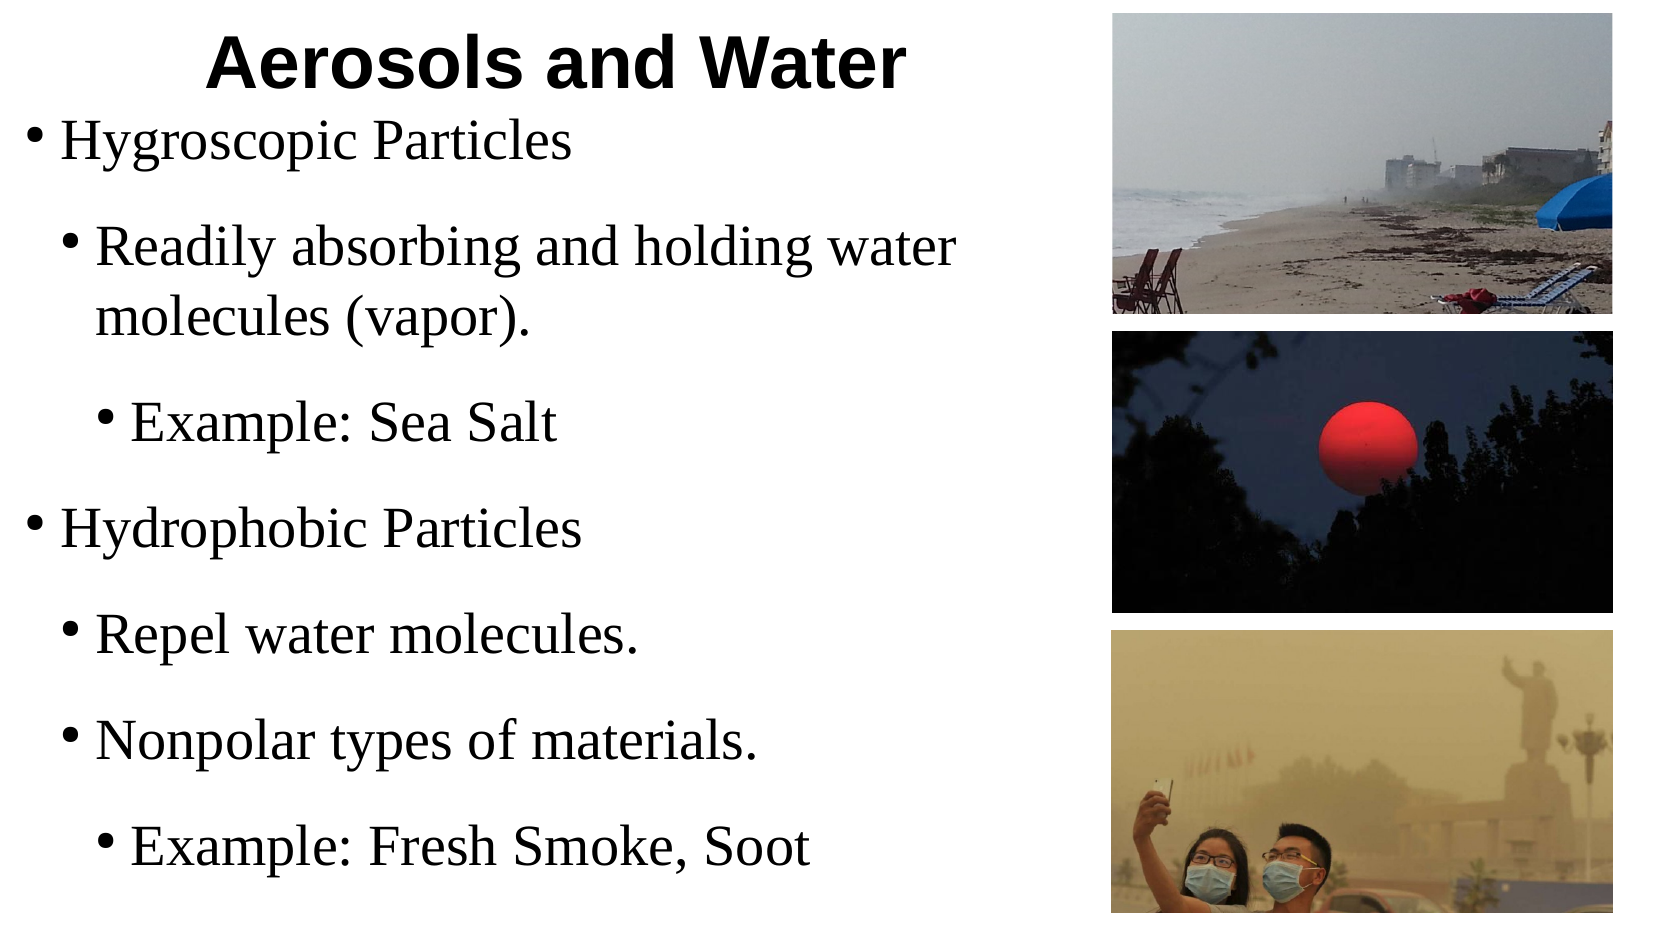

# Aerosols and Water
Hygroscopic Particles
Readily absorbing and holding water molecules (vapor).
Example: Sea Salt
Hydrophobic Particles
Repel water molecules.
Nonpolar types of materials.
Example: Fresh Smoke, Soot